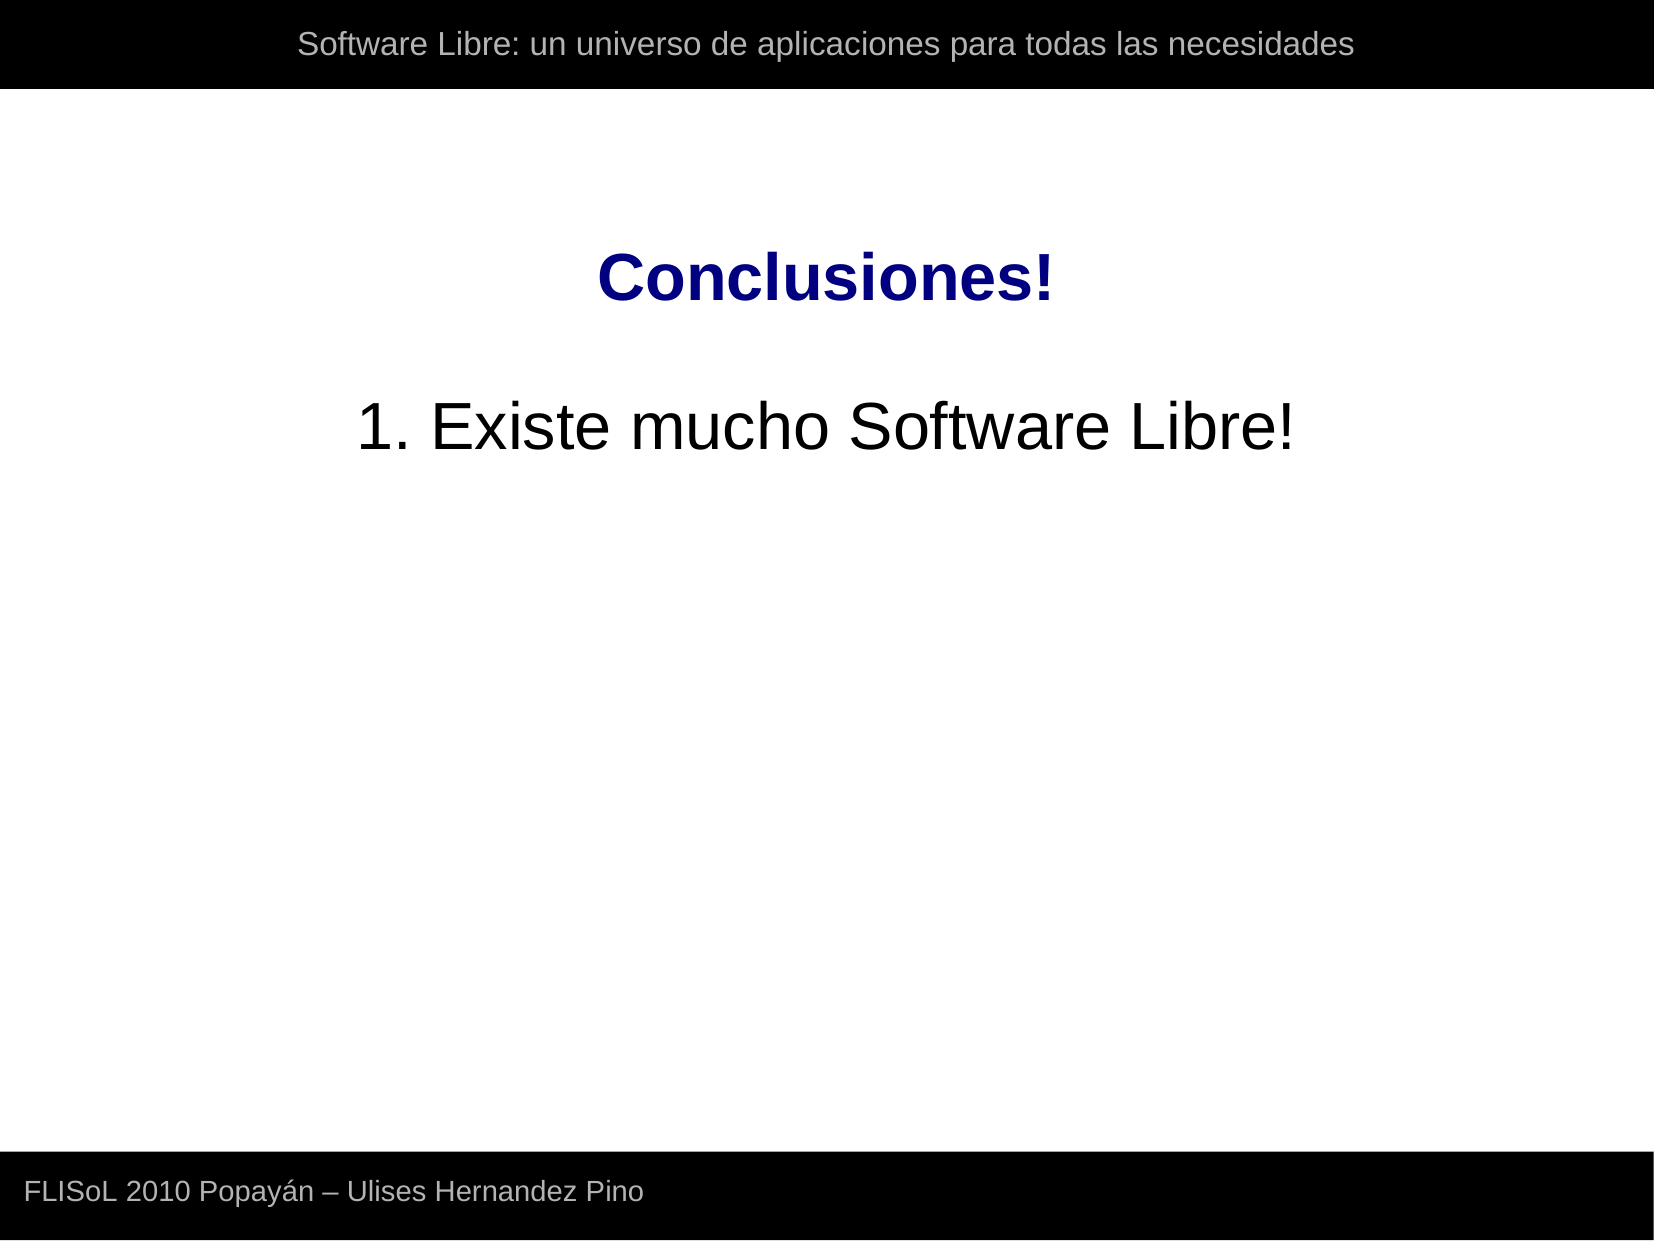

# Conclusiones!
1. Existe mucho Software Libre!